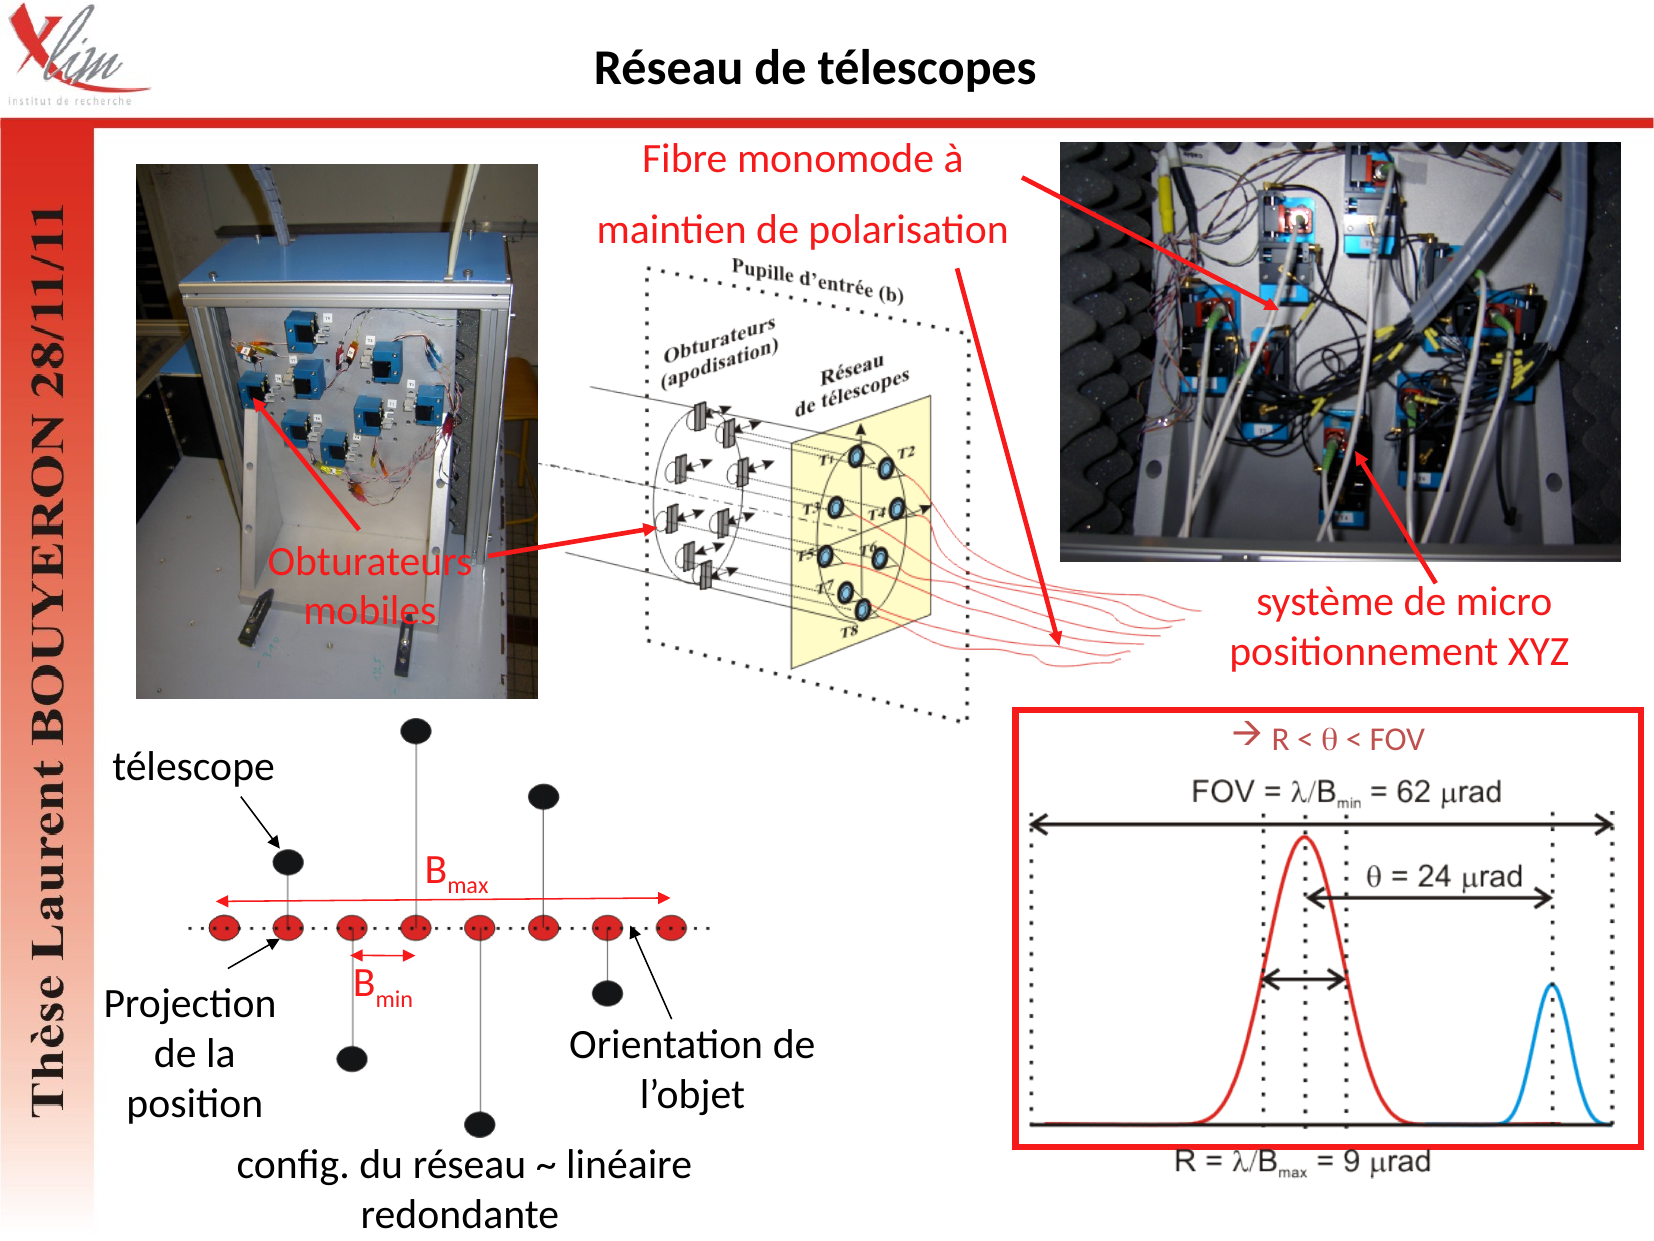

Réseau de télescopes
Fibre monomode à
maintien de polarisation
Obturateurs mobiles
 système de micro positionnement XYZ
 R <  < FOV
télescope
Bmax
Bmin
Projection de la position
Orientation de l’objet
 config. du réseau ~ linéaire redondante